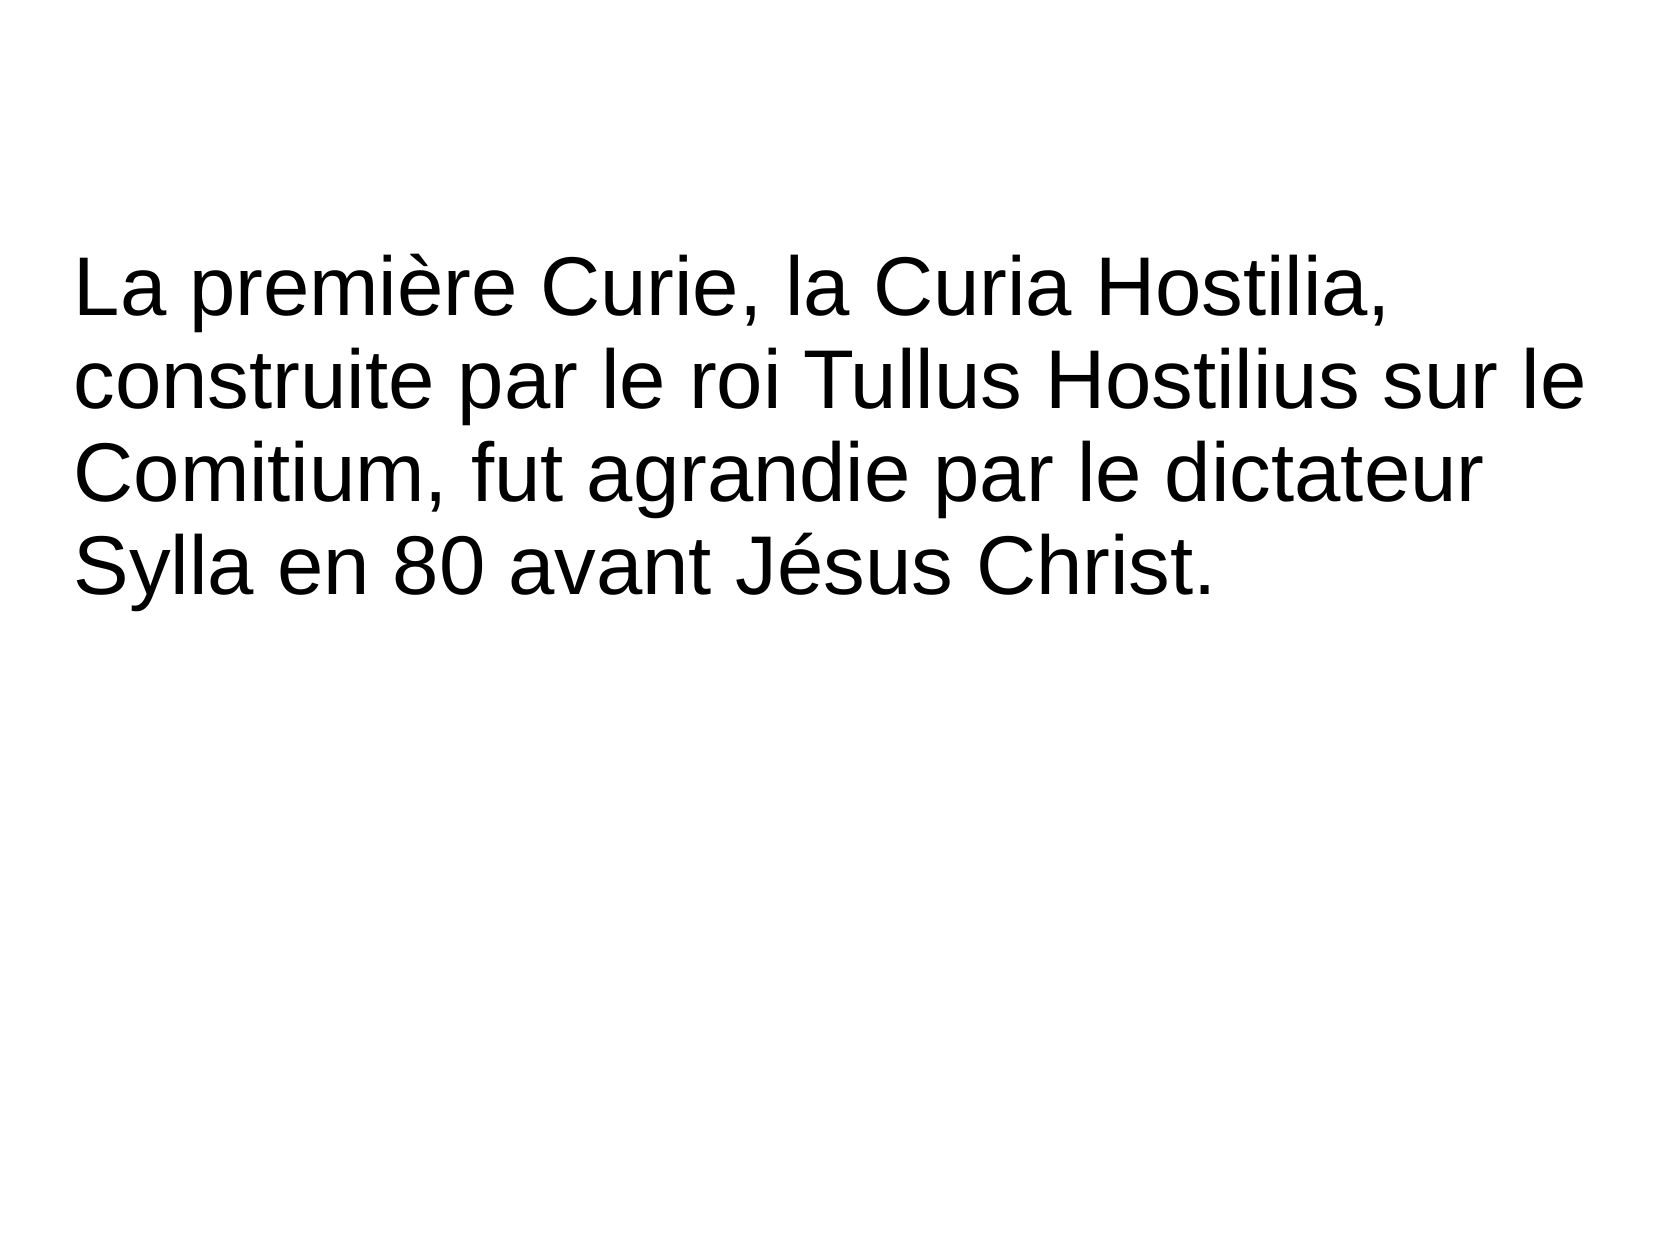

La première Curie, la Curia Hostilia, construite par le roi Tullus Hostilius sur le Comitium, fut agrandie par le dictateur Sylla en 80 avant Jésus Christ.